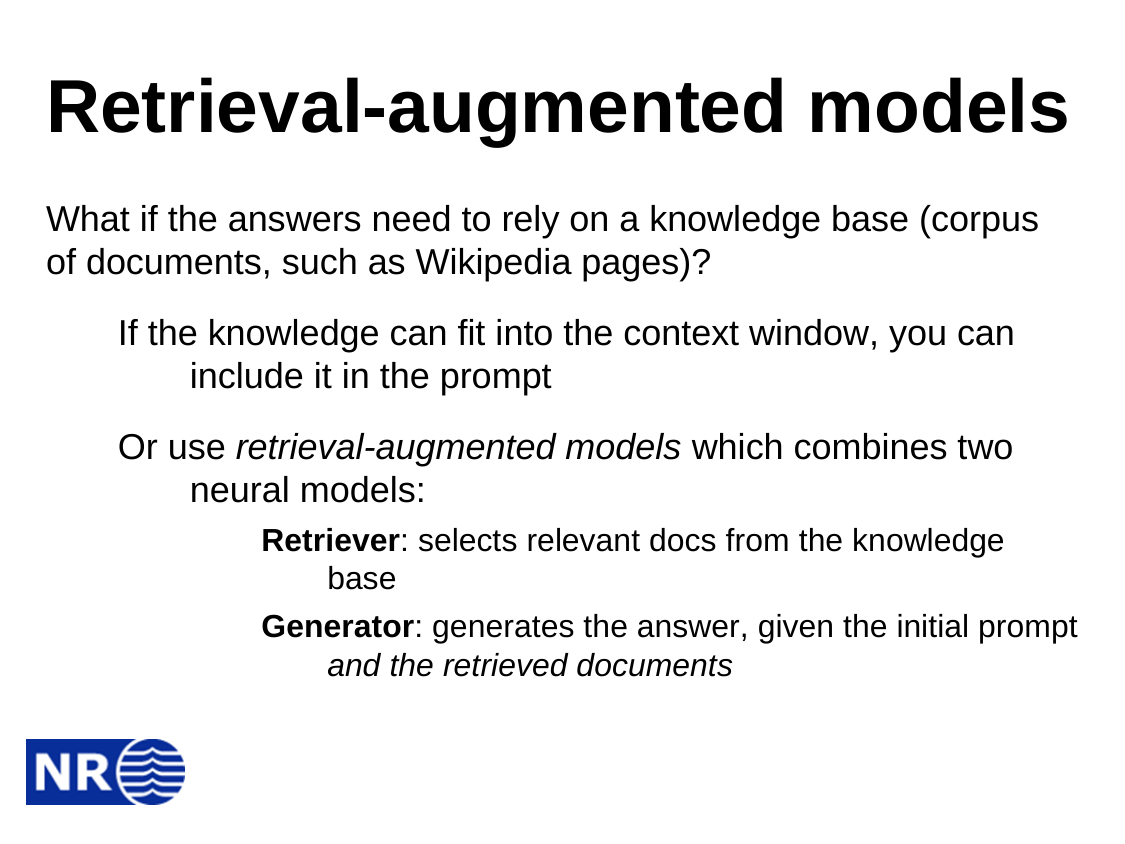

# Retrieval-augmented models
What if the answers need to rely on a knowledge base (corpus of documents, such as Wikipedia pages)?
If the knowledge can fit into the context window, you can include it in the prompt
Or use retrieval-augmented models which combines two neural models:
Retriever: selects relevant docs from the knowledge base
Generator: generates the answer, given the initial prompt and the retrieved documents